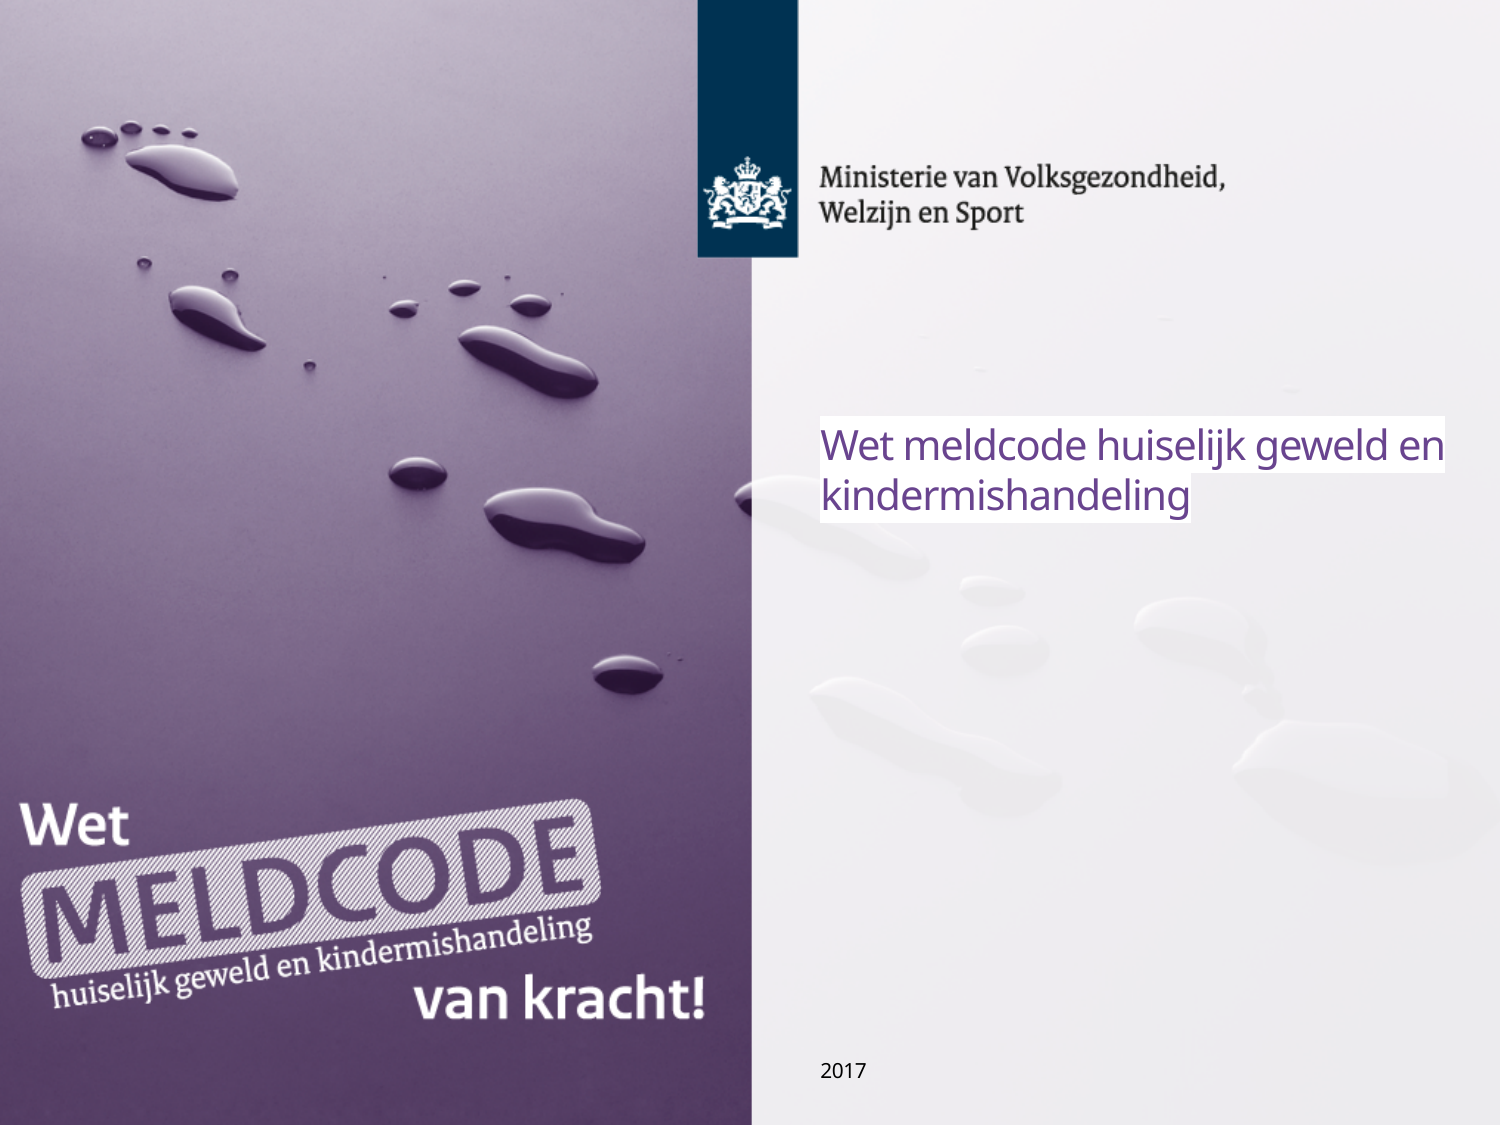

# Wet meldcode huiselijk geweld en kindermishandeling
2017